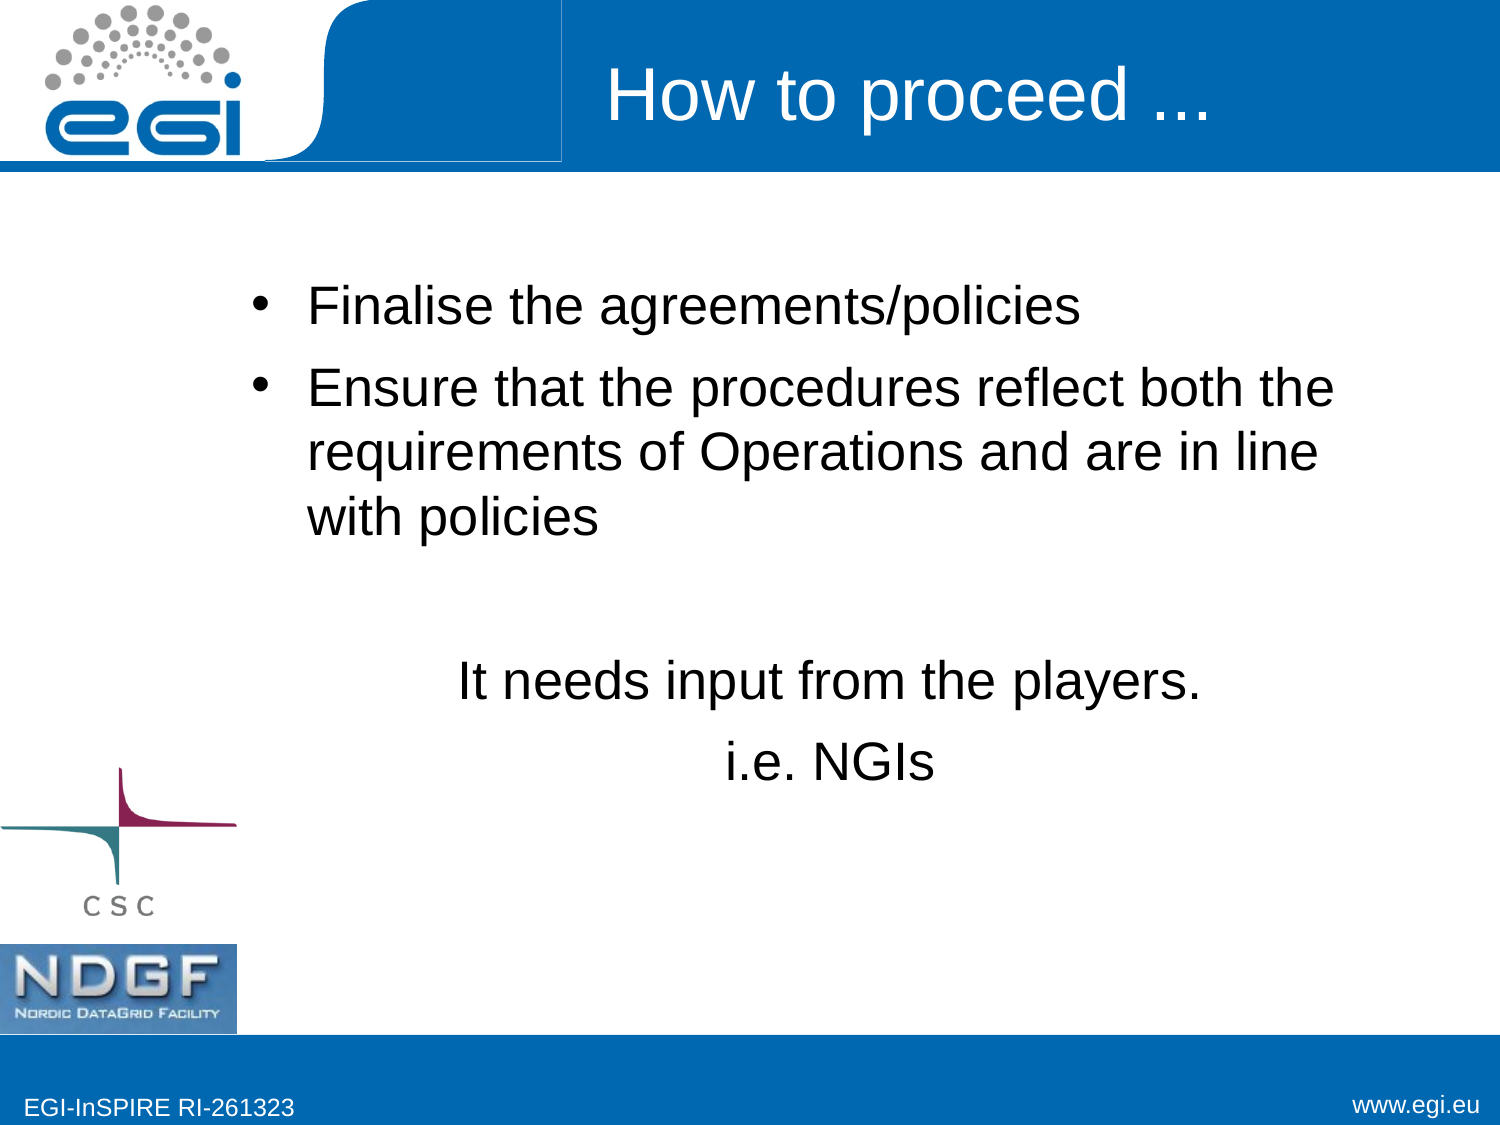

# How to proceed ...
Finalise the agreements/policies
Ensure that the procedures reflect both the requirements of Operations and are in line with policies
It needs input from the players.
i.e. NGIs